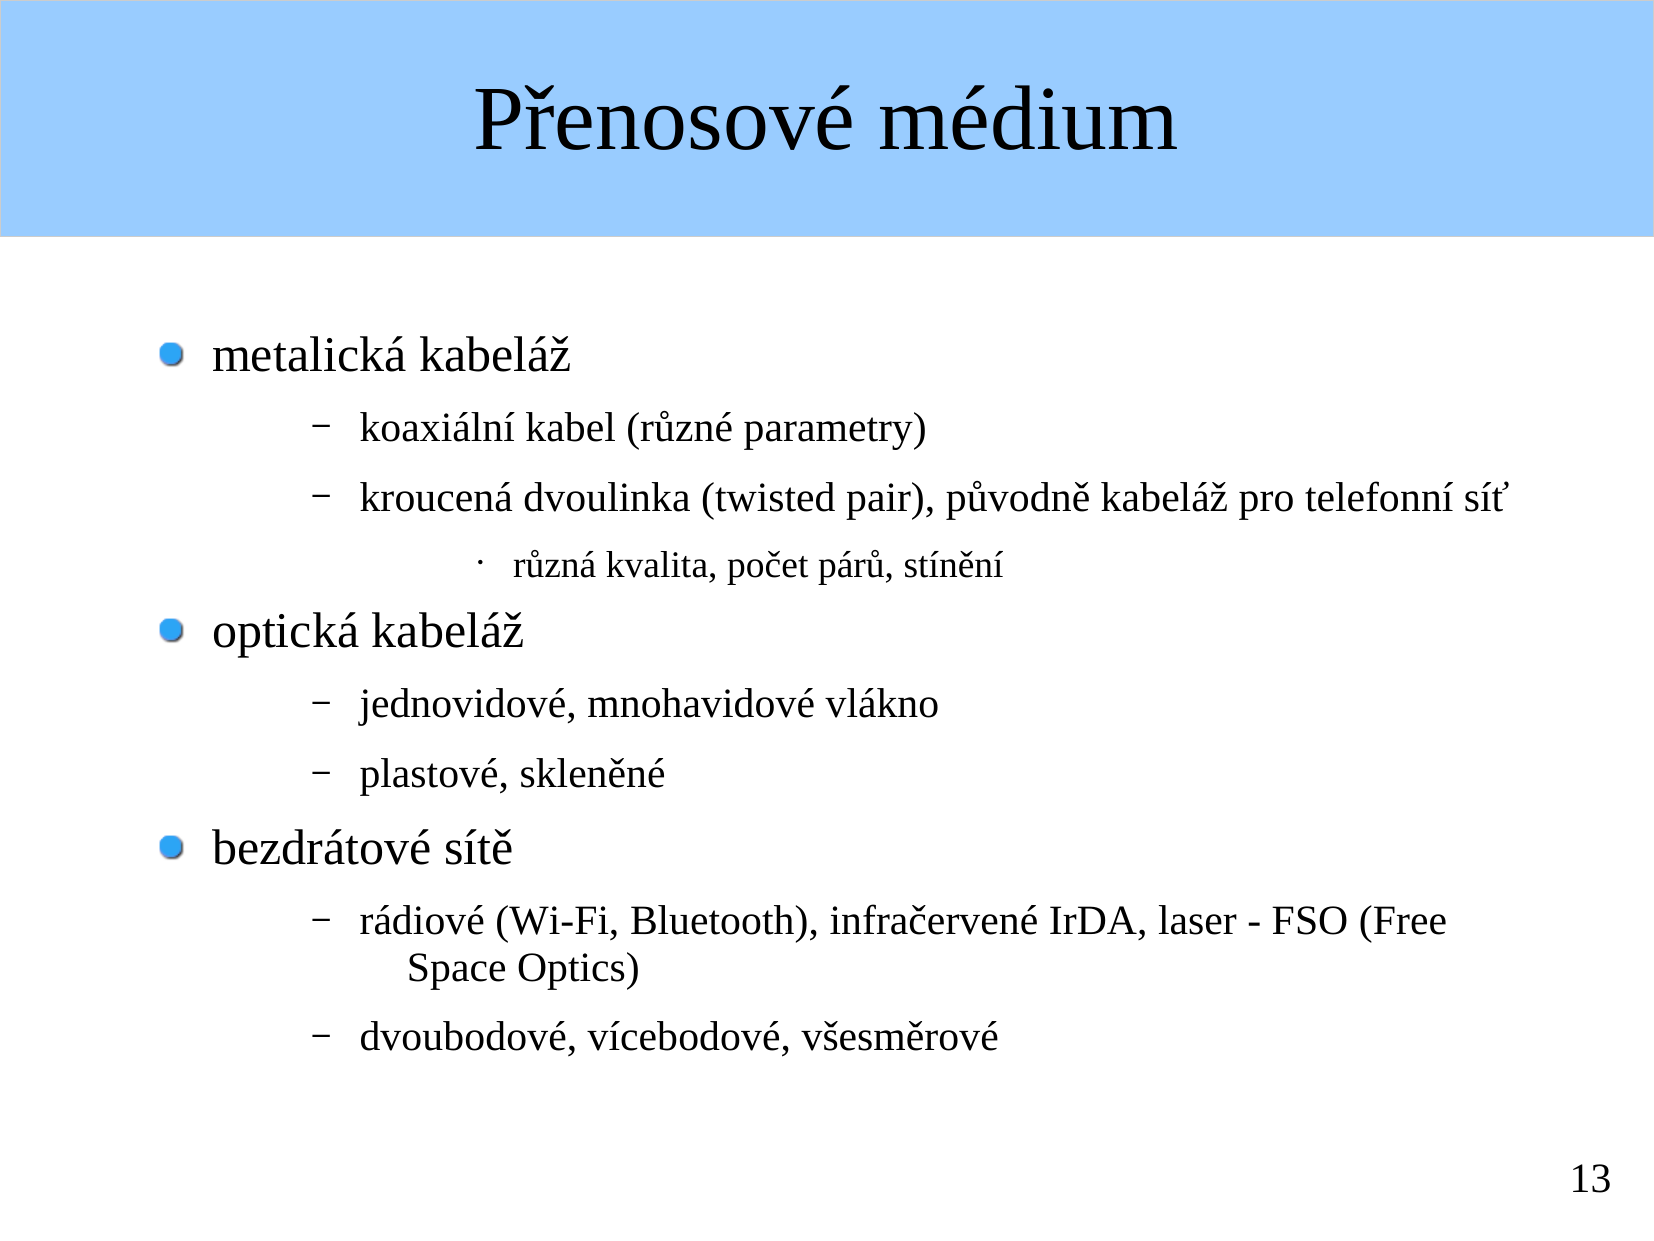

Přenosové médium
# metalická kabeláž
koaxiální kabel (různé parametry)
kroucená dvoulinka (twisted pair), původně kabeláž pro telefonní síť
různá kvalita, počet párů, stínění
optická kabeláž
jednovidové, mnohavidové vlákno
plastové, skleněné
bezdrátové sítě
rádiové (Wi-Fi, Bluetooth), infračervené IrDA, laser - FSO (Free Space Optics)
dvoubodové, vícebodové, všesměrové